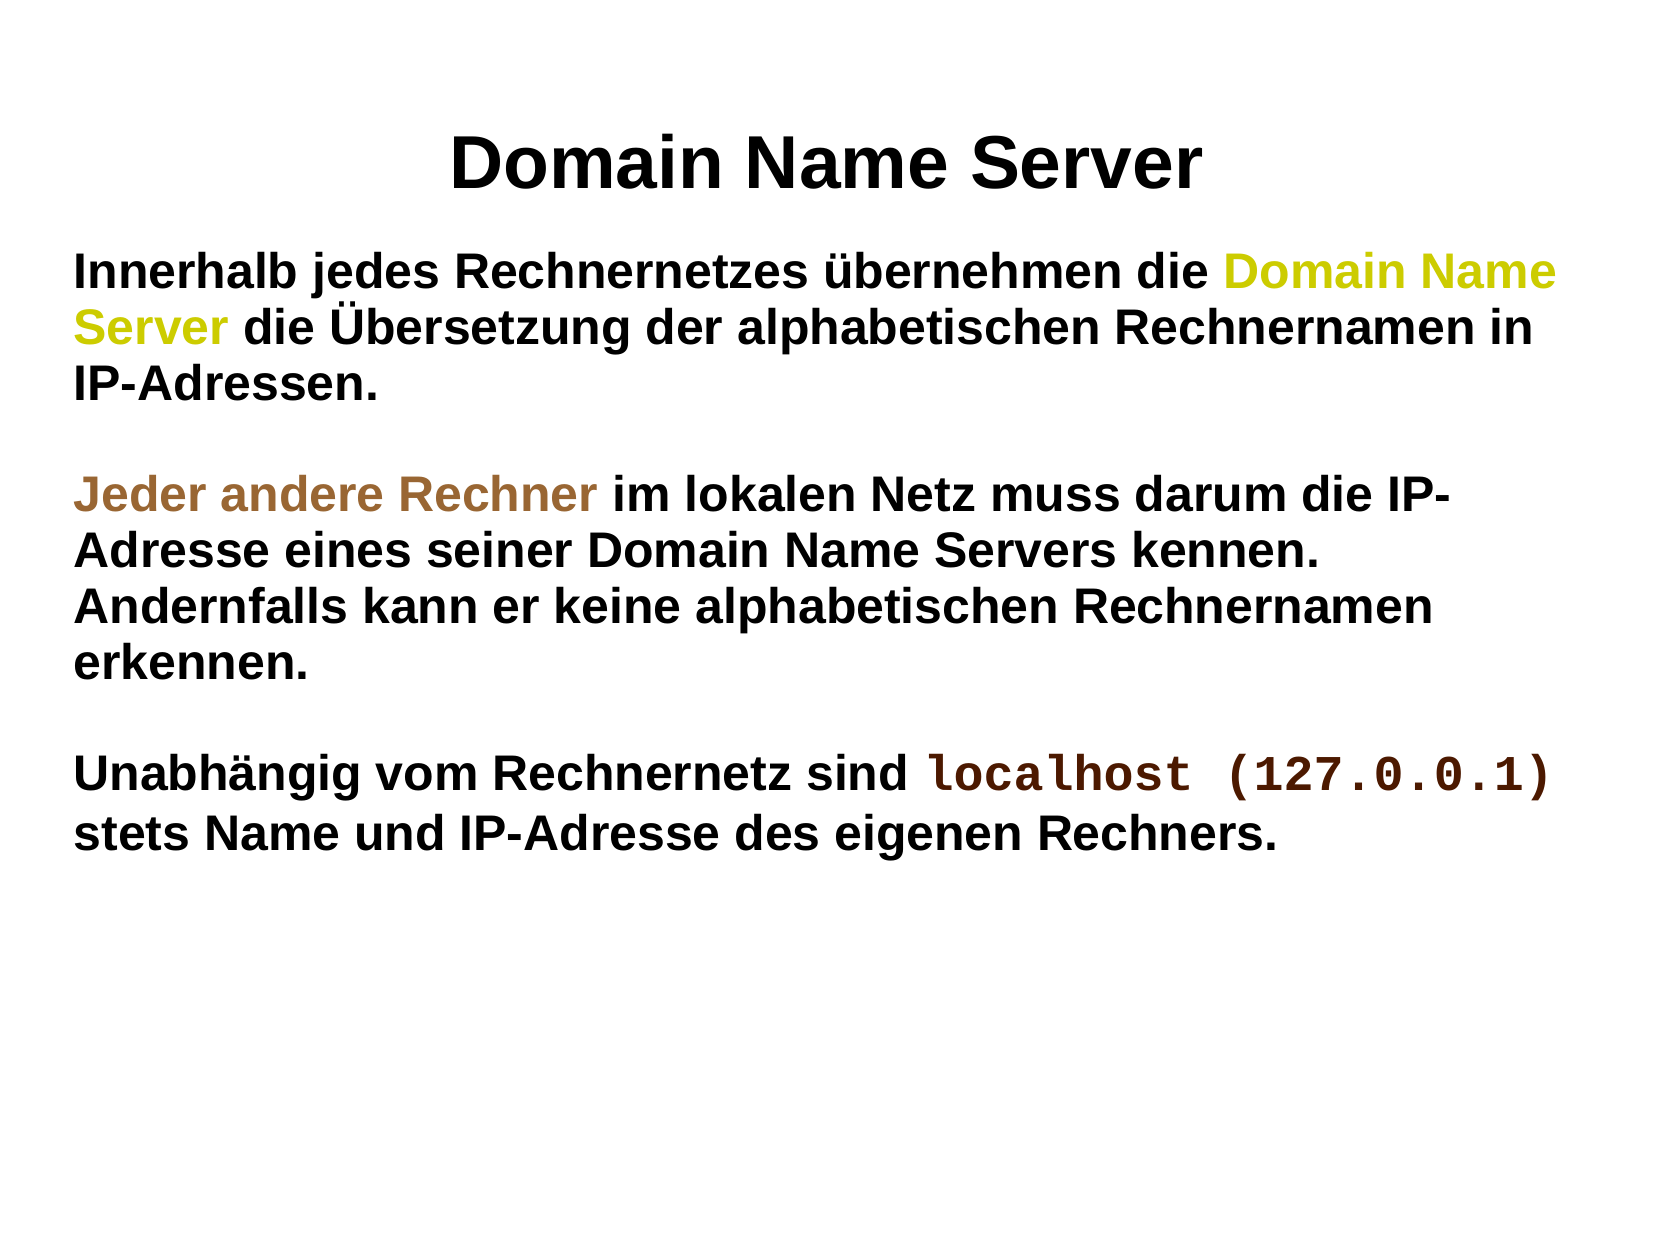

# Domain Name Server
Innerhalb jedes Rechnernetzes übernehmen die Domain Name Server die Übersetzung der alphabetischen Rechnernamen in IP-Adressen.
Jeder andere Rechner im lokalen Netz muss darum die IP-Adresse eines seiner Domain Name Servers kennen. Andernfalls kann er keine alphabetischen Rechnernamen erkennen.
Unabhängig vom Rechnernetz sind localhost (127.0.0.1) stets Name und IP-Adresse des eigenen Rechners.